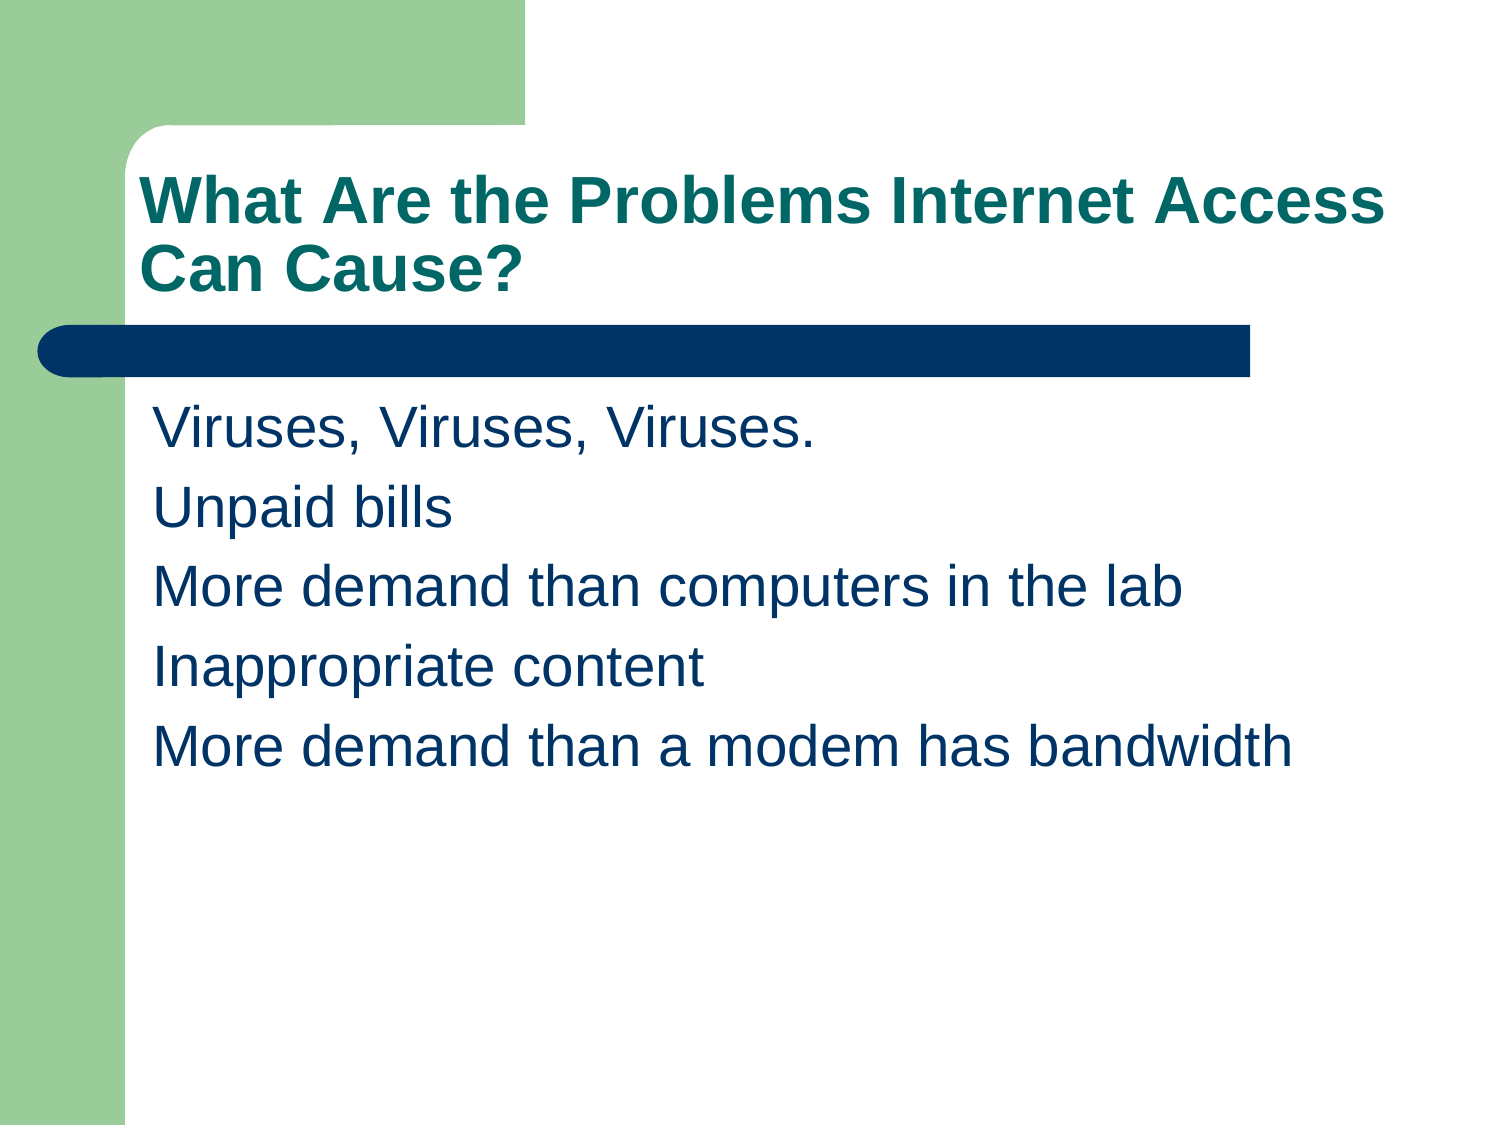

# What Are the Problems Internet Access Can Cause?
Viruses, Viruses, Viruses.
Unpaid bills
More demand than computers in the lab
Inappropriate content
More demand than a modem has bandwidth